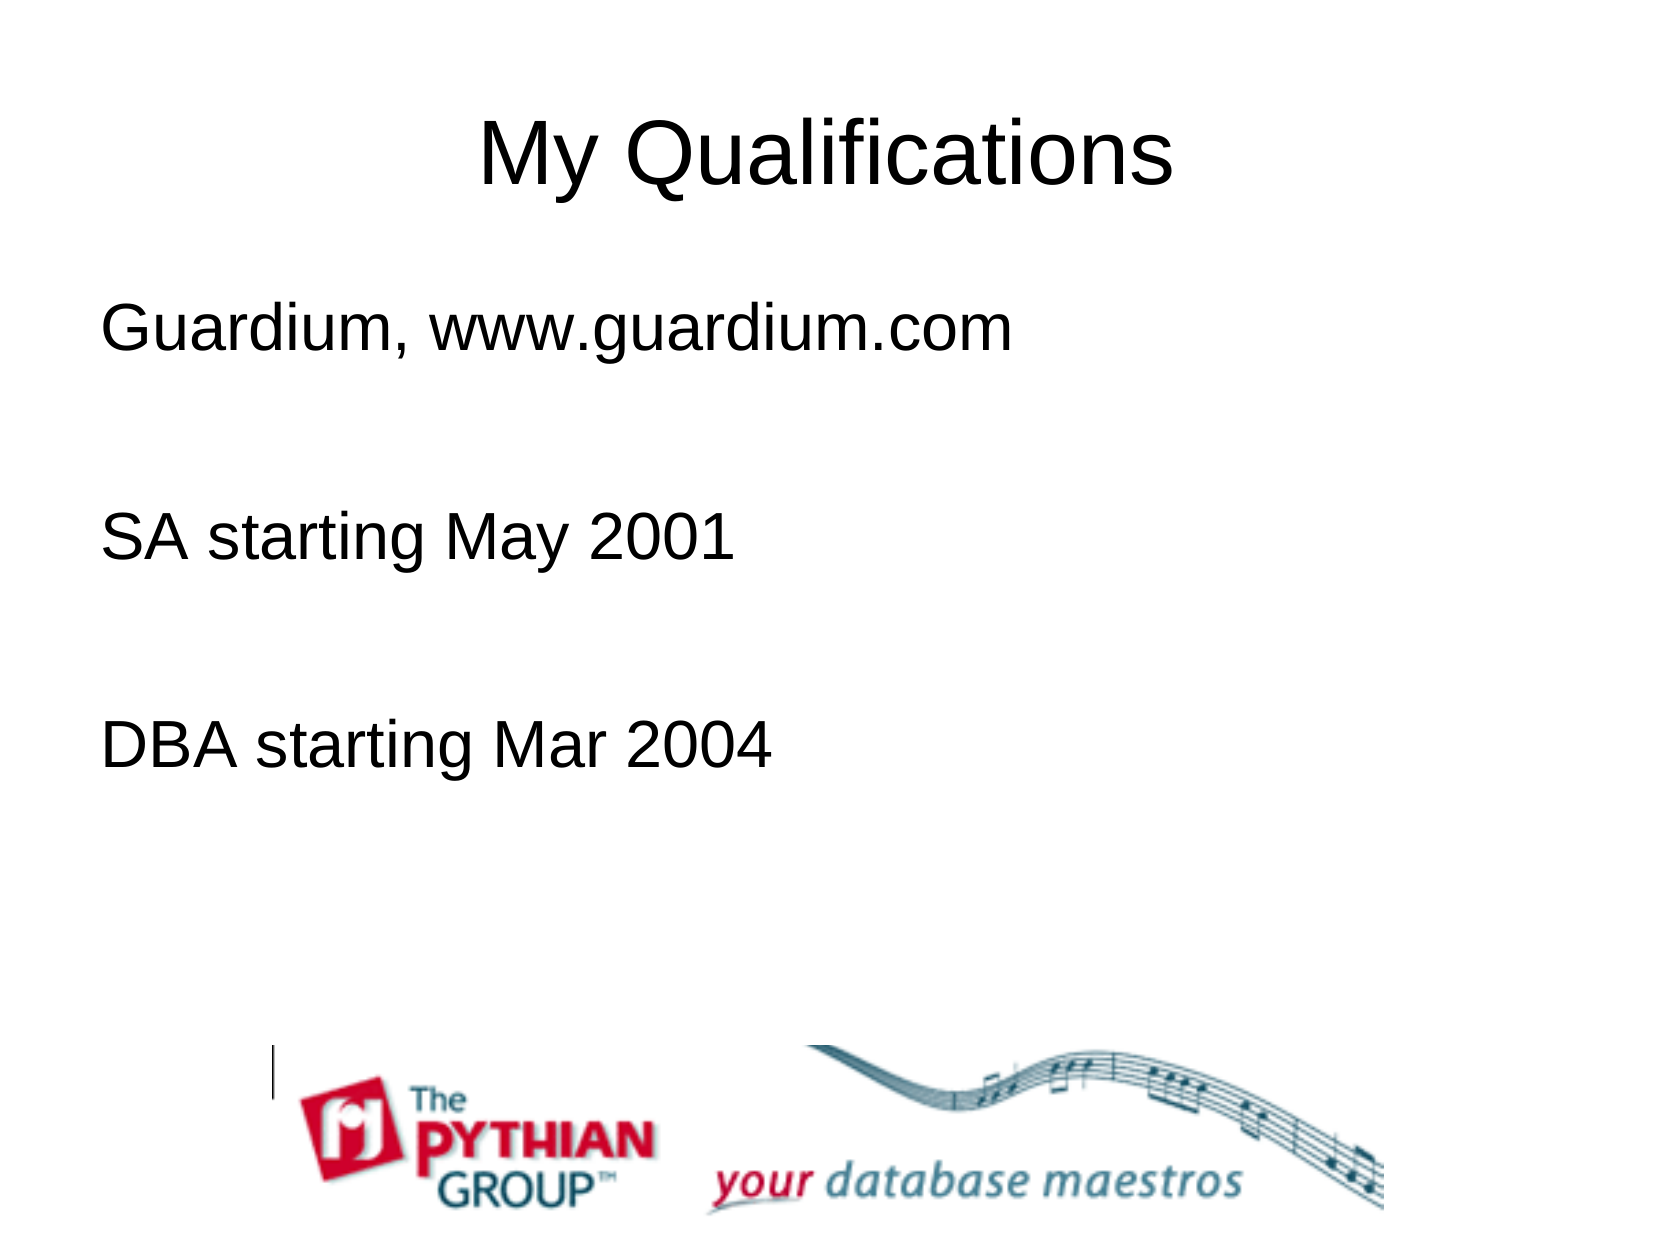

# My Qualifications
Guardium, www.guardium.com
SA starting May 2001
DBA starting Mar 2004